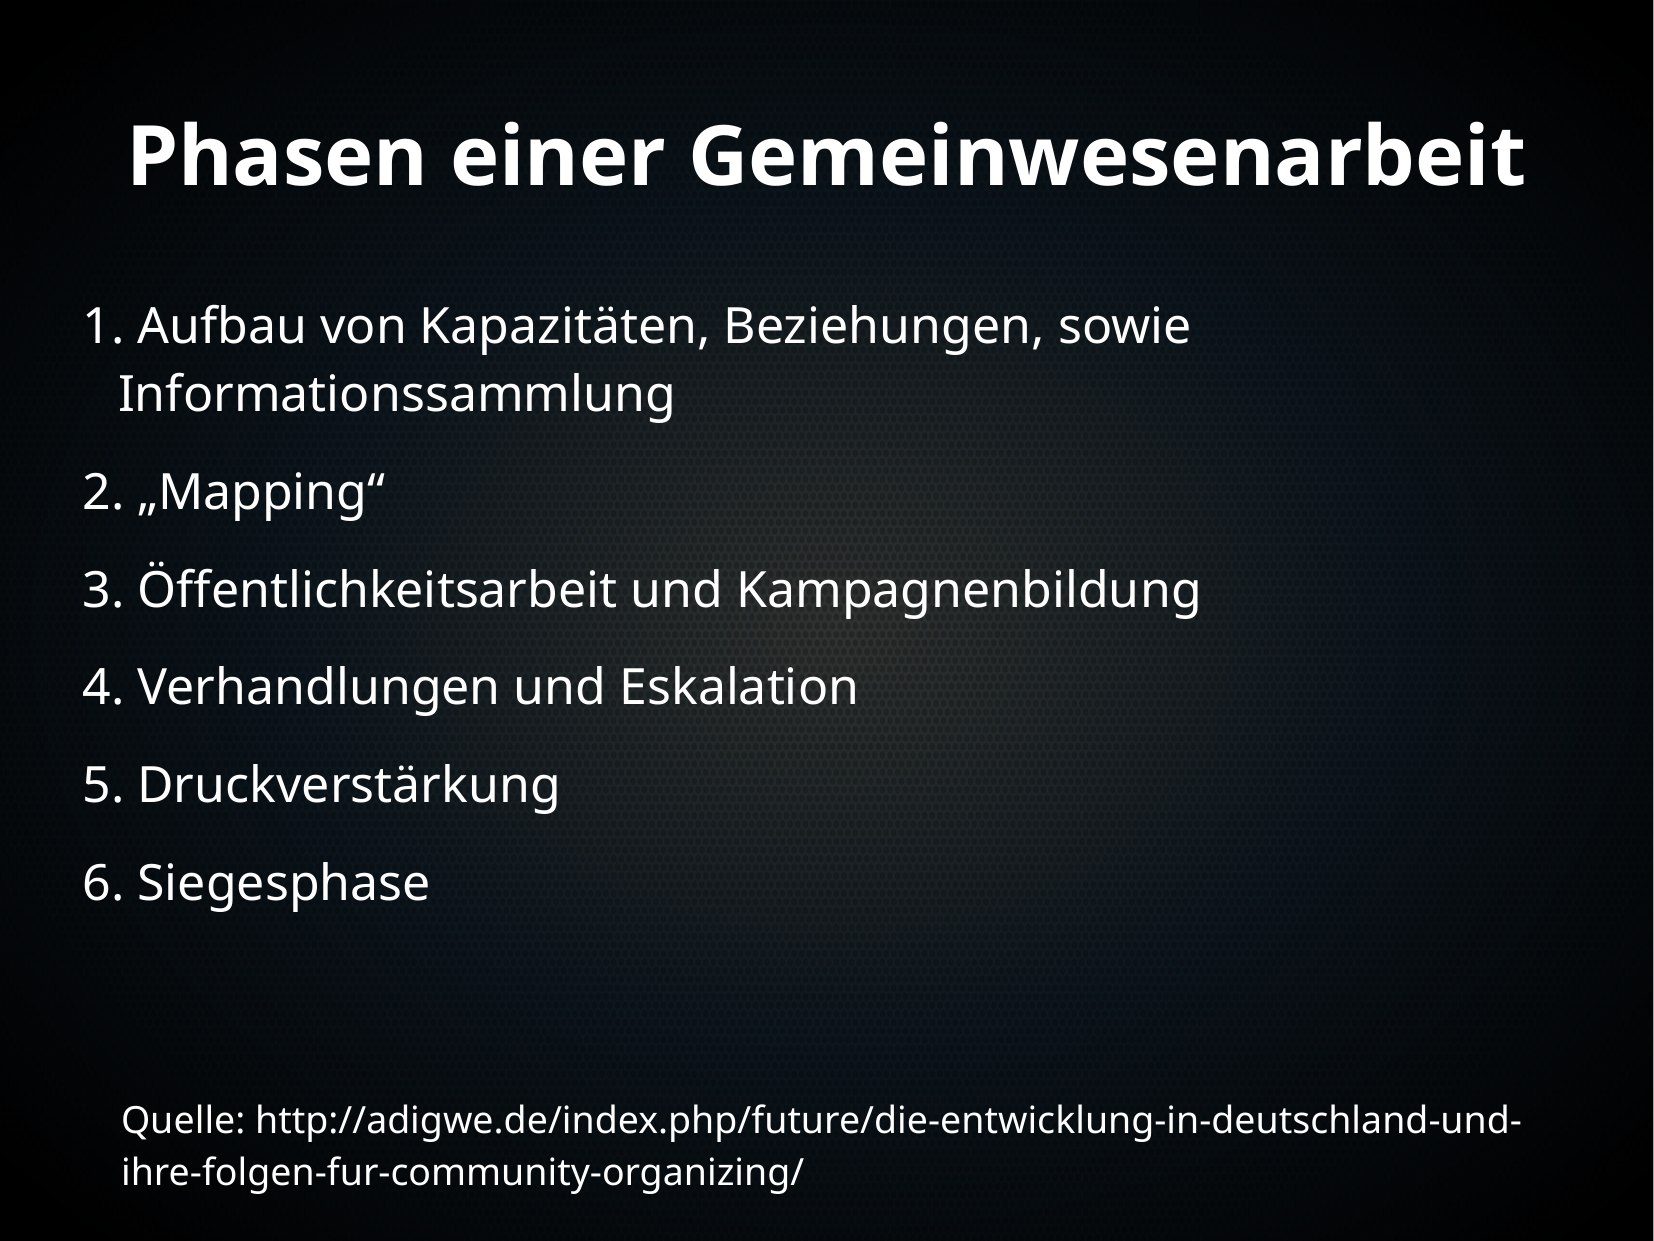

# Phasen einer Gemeinwesenarbeit
 Aufbau von Kapazitäten, Beziehungen, sowie Informationssammlung
 „Mapping“
 Öffentlichkeitsarbeit und Kampagnenbildung
 Verhandlungen und Eskalation
 Druckverstärkung
 Siegesphase
Quelle: http://adigwe.de/index.php/future/die-entwicklung-in-deutschland-und-ihre-folgen-fur-community-organizing/